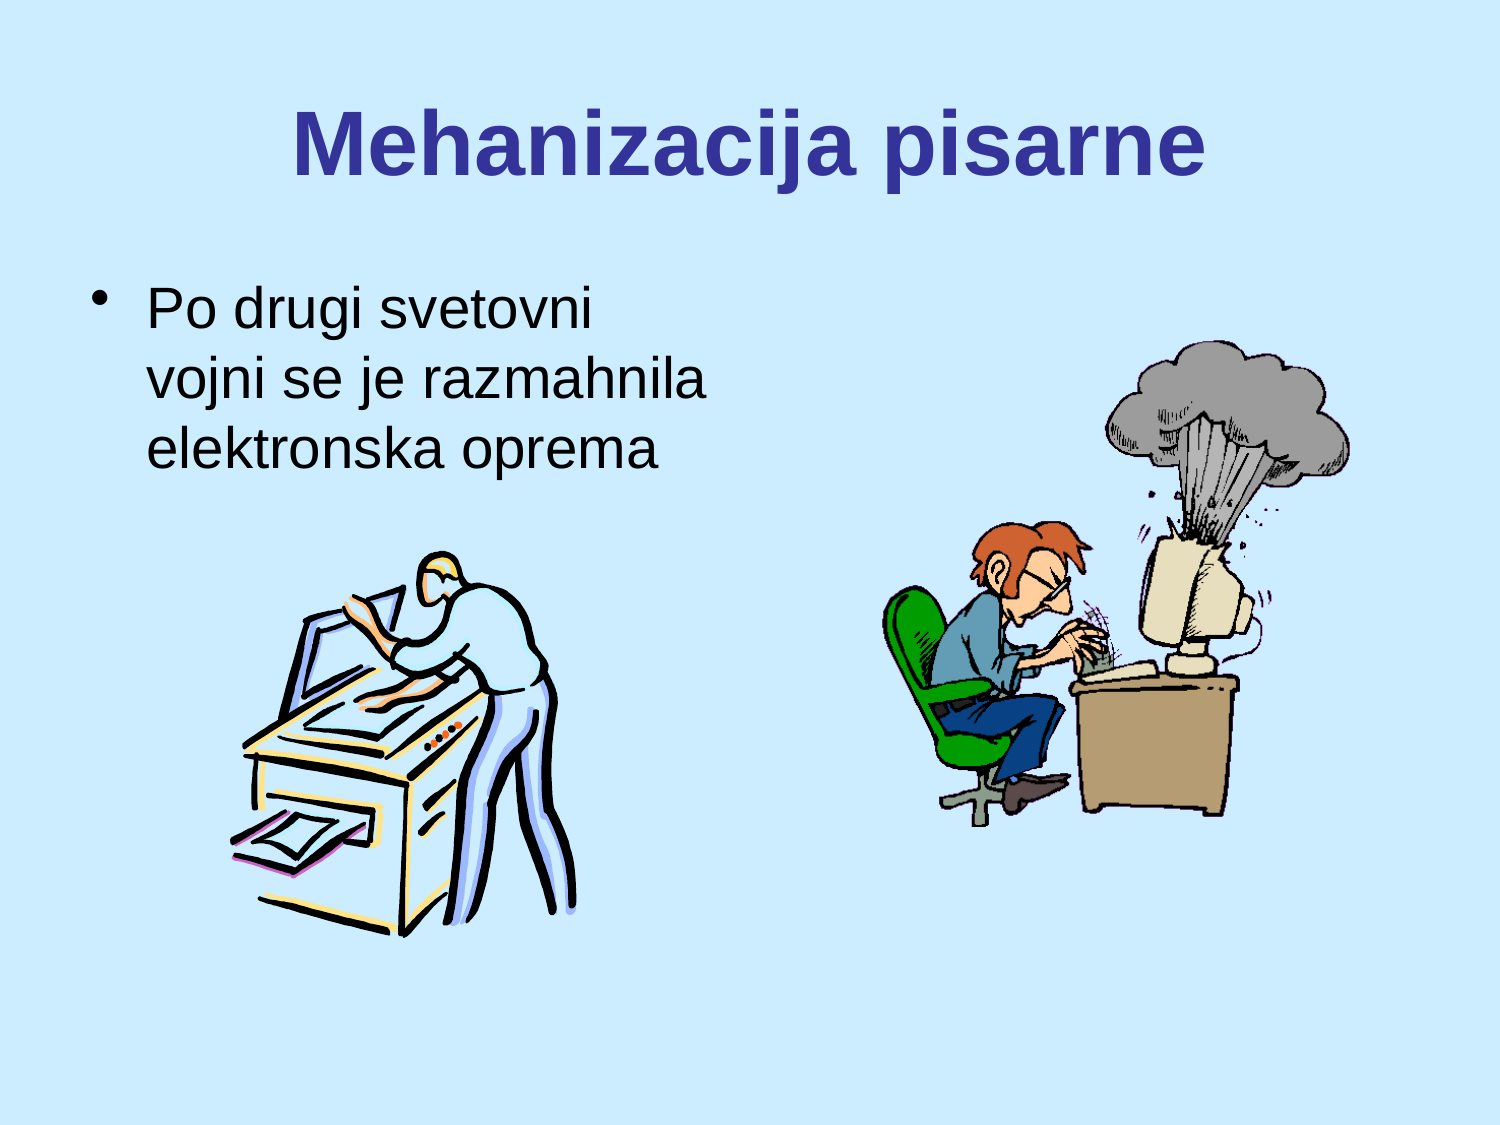

Mehanizacija pisarne
# Po drugi svetovni vojni se je razmahnila elektronska oprema